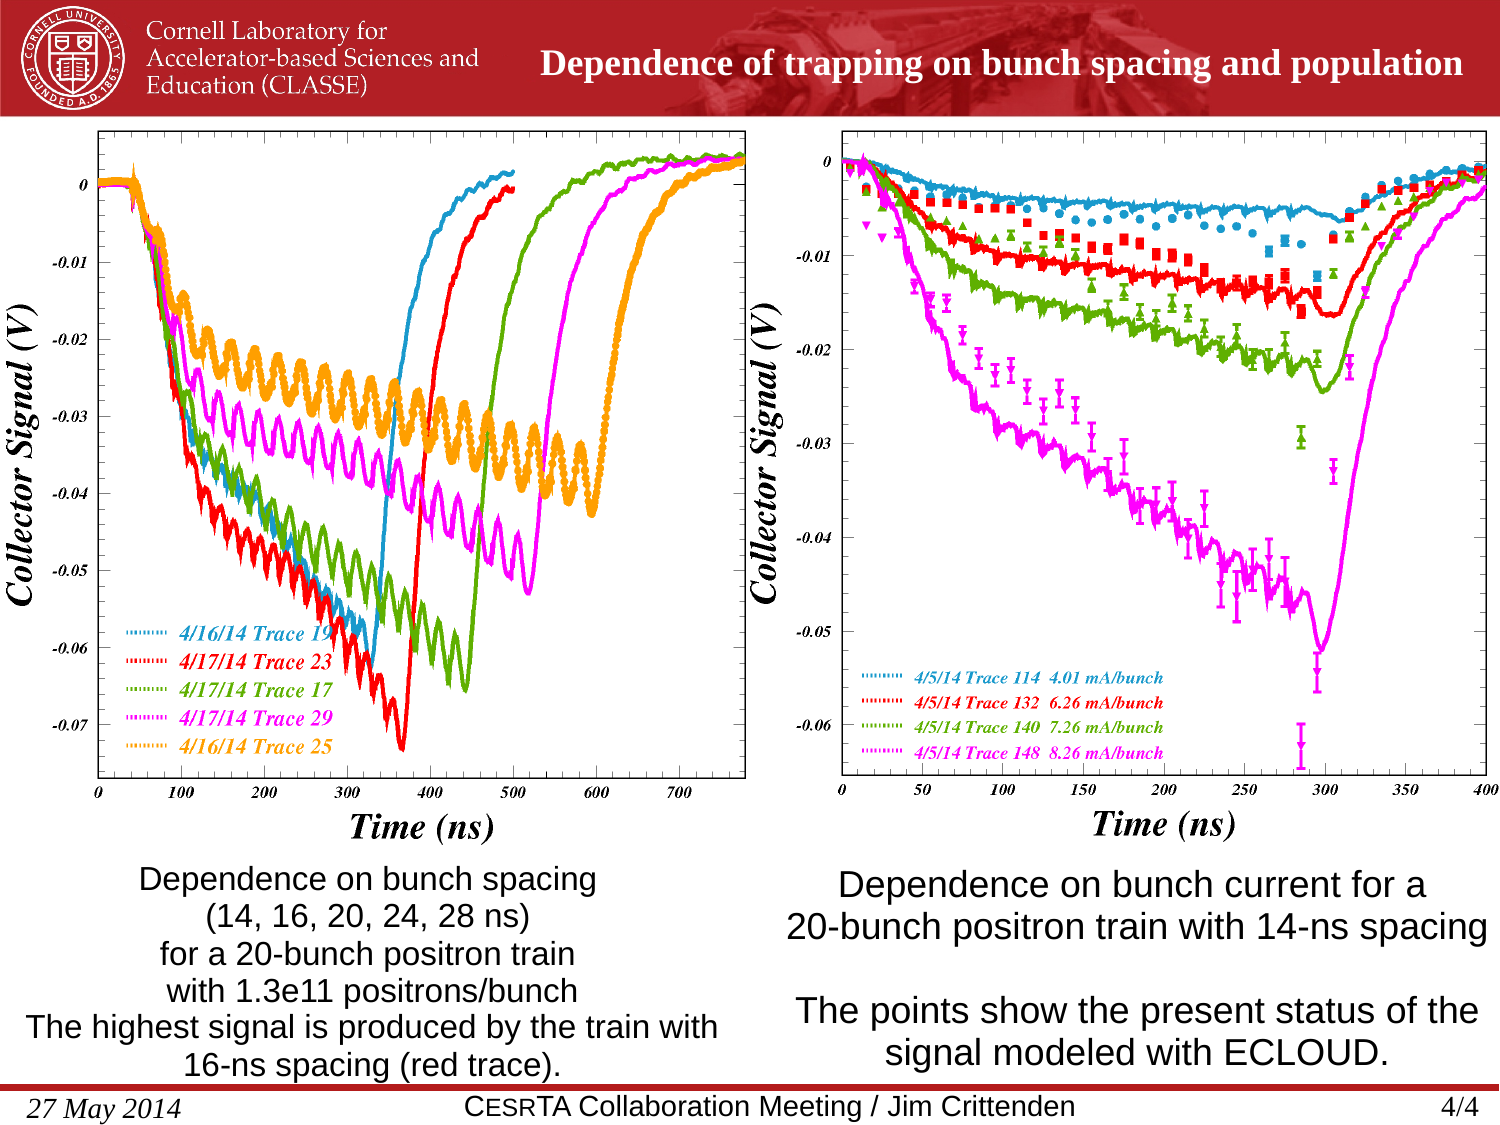

Dependence of trapping on bunch spacing and population
#
Dependence on bunch spacing
(14, 16, 20, 24, 28 ns)
for a 20-bunch positron train
with 1.3e11 positrons/bunch
The highest signal is produced by the train with 16-ns spacing (red trace).
Dependence on bunch current for a
20-bunch positron train with 14-ns spacing
The points show the present status of the signal modeled with ECLOUD.